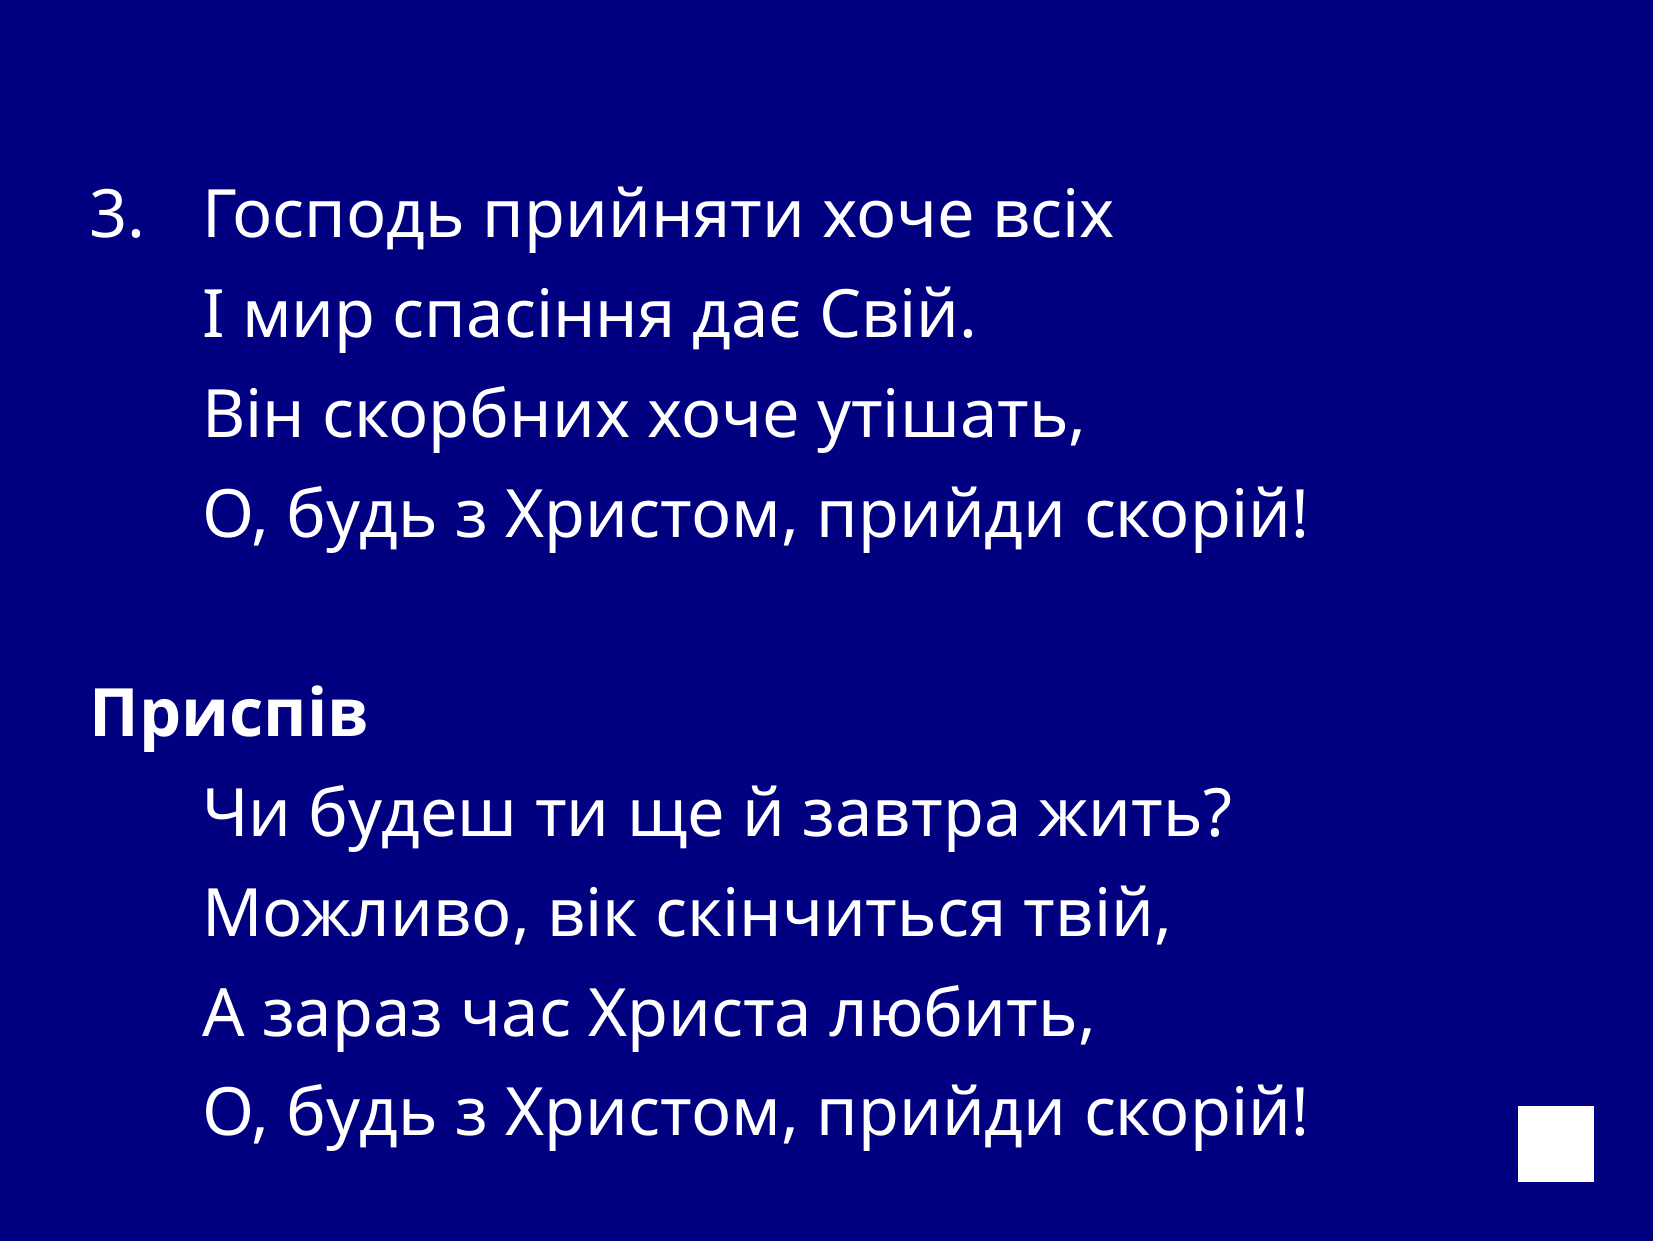

3.	Господь прийняти хоче всіх
	І мир спасіння дає Свій.
	Він скорбних хоче утішать,
	О, будь з Христом, прийди скорій!
Приспів
	Чи будеш ти ще й завтра жить?
	Можливо, вік скінчиться твій,
	А зараз час Христа любить,
	О, будь з Христом, прийди скорій!